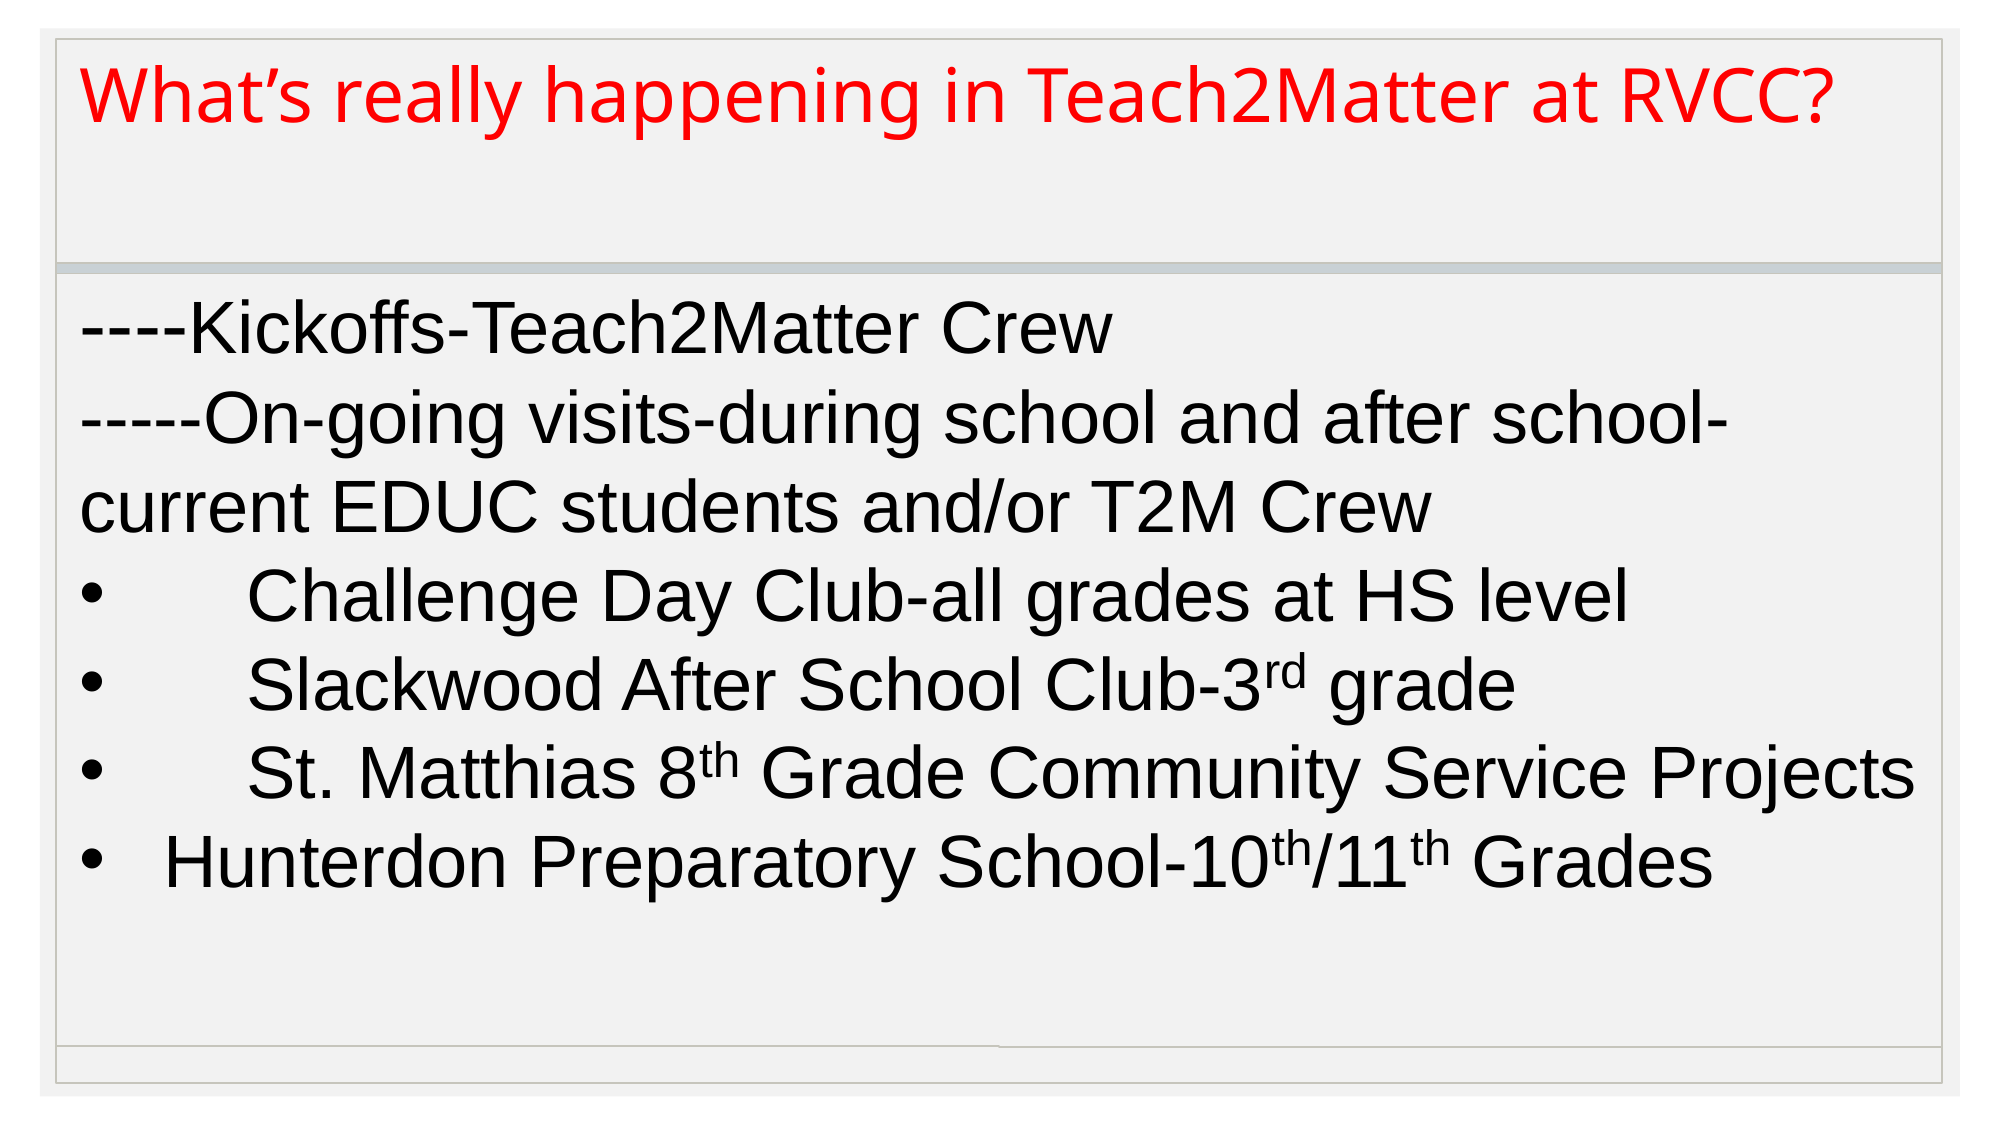

# What’s really happening in Teach2Matter at RVCC?
----Kickoffs-Teach2Matter Crew
-----On-going visits-during school and after school-current EDUC students and/or T2M Crew
	Challenge Day Club-all grades at HS level
	Slackwood After School Club-3rd grade
	St. Matthias 8th Grade Community Service Projects
Hunterdon Preparatory School-10th/11th Grades